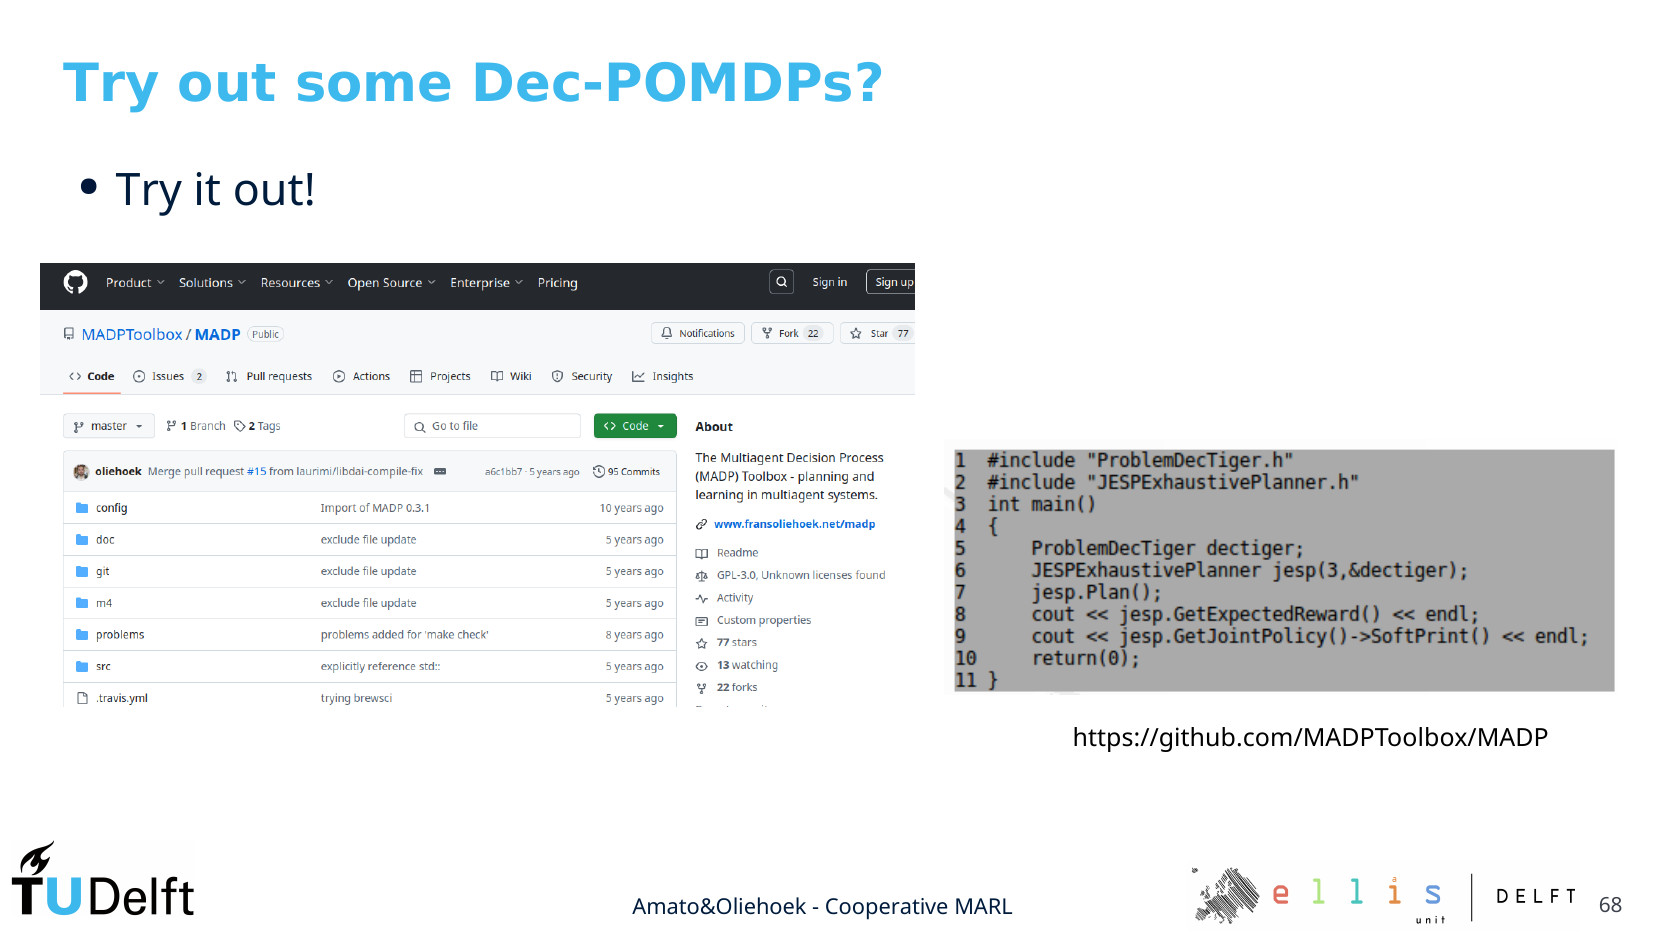

# Try out some Dec-POMDPs?
Try it out!
https://github.com/MADPToolbox/MADP
Amato&Oliehoek - Cooperative MARL